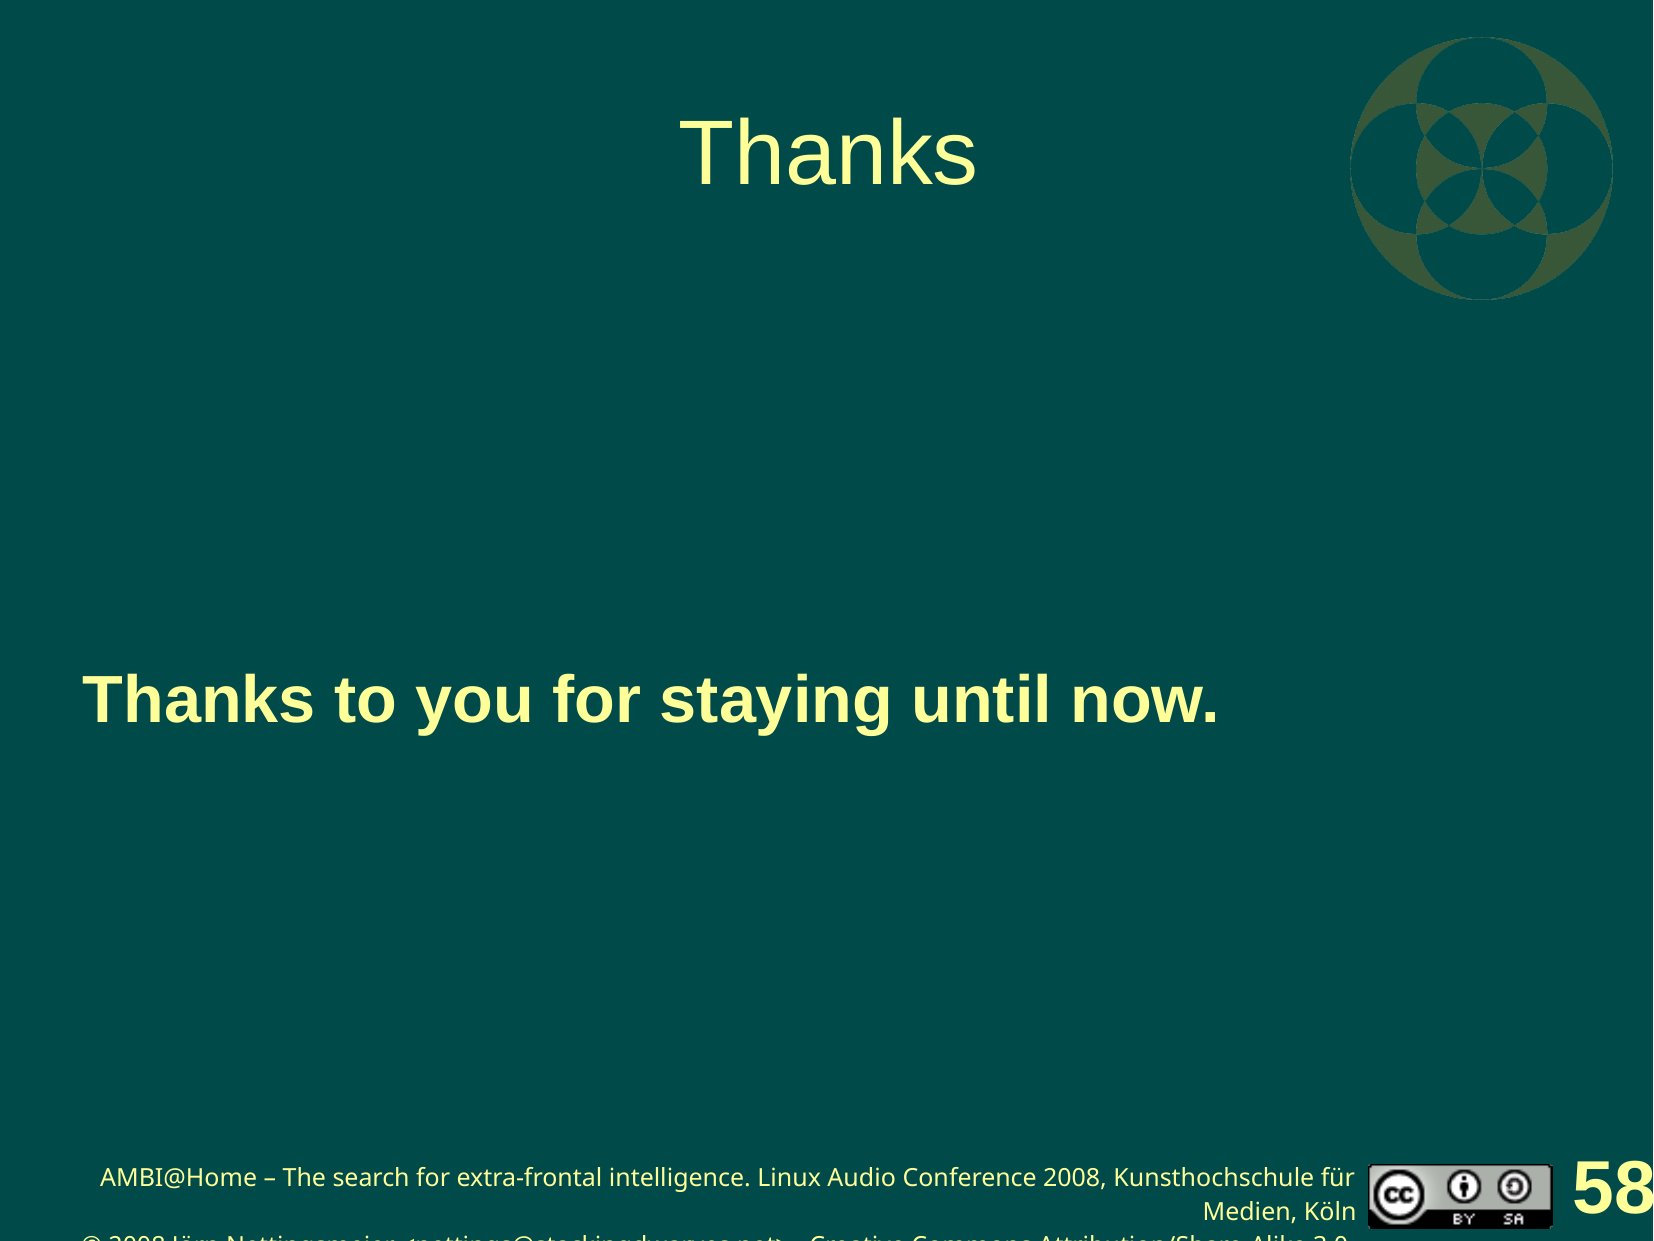

# Thanks
Thanks to you for staying until now.